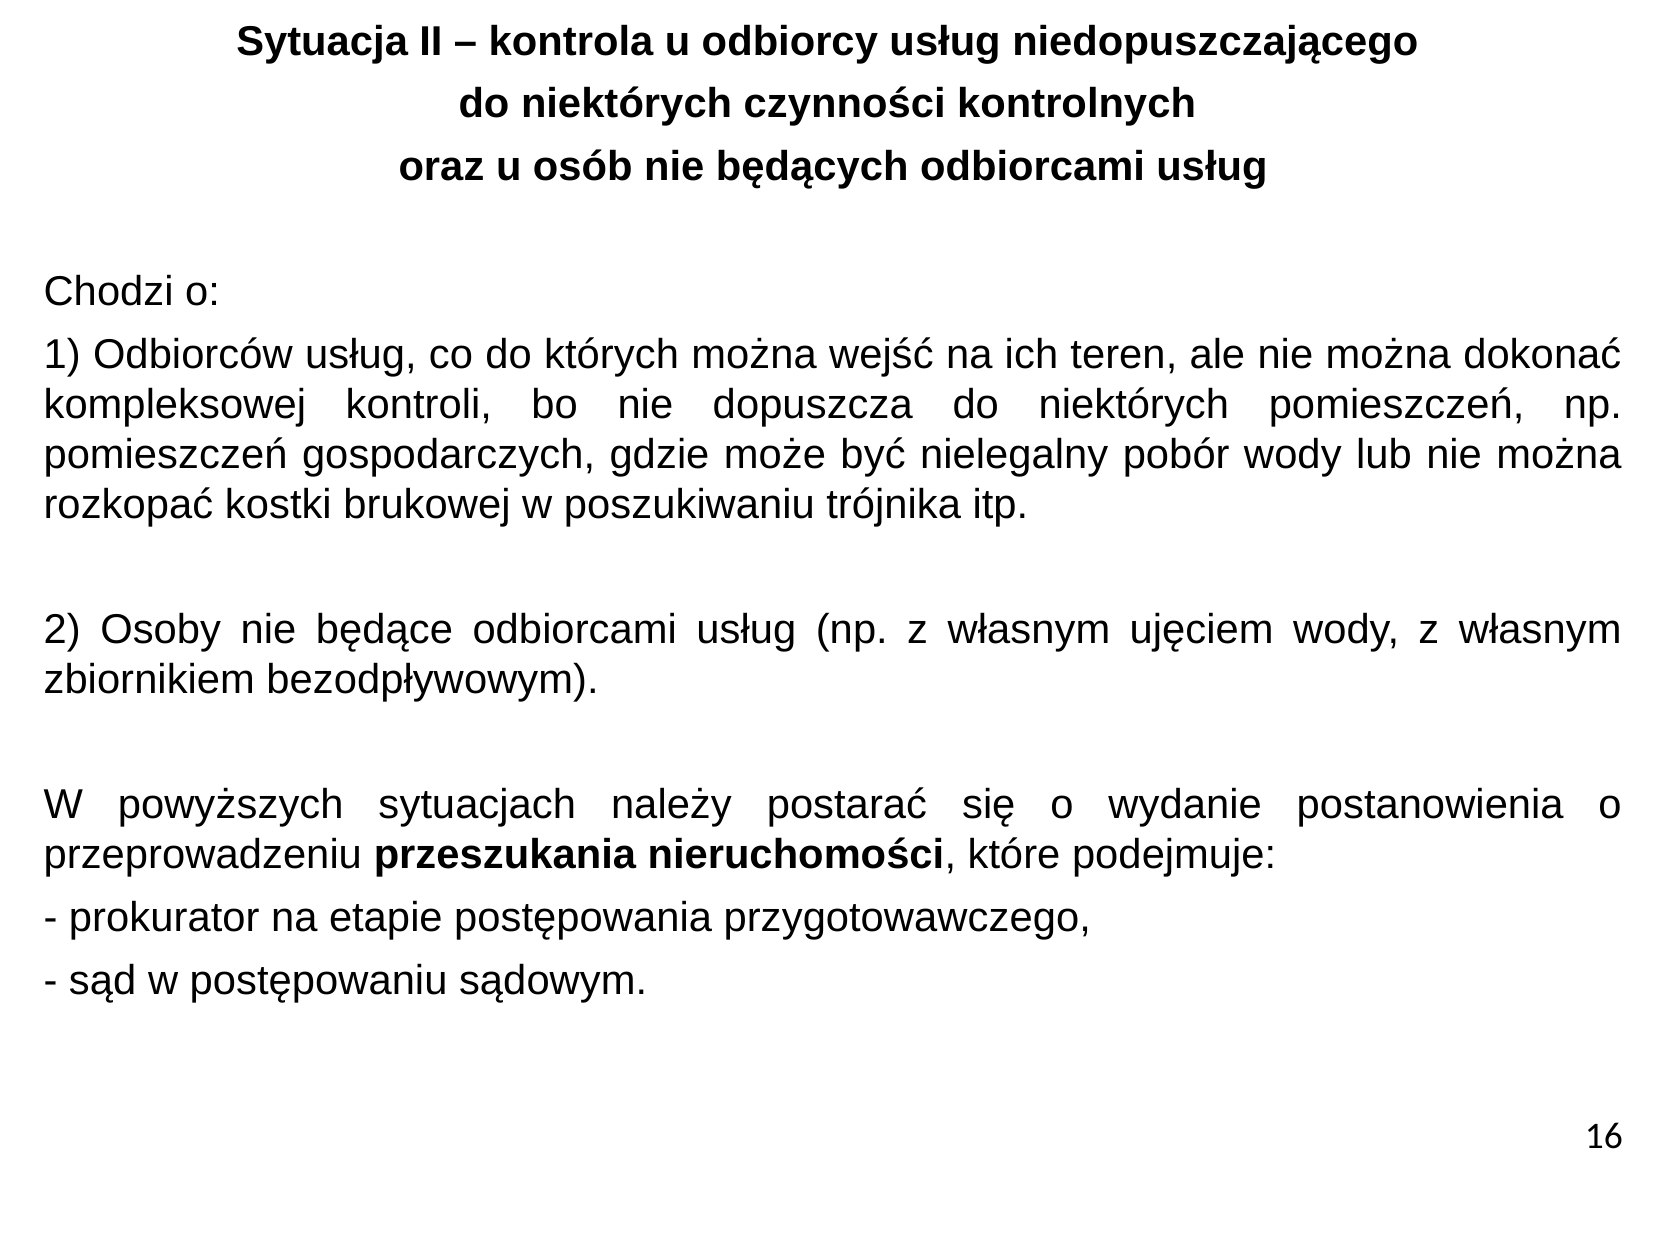

# Sytuacja II – kontrola u odbiorcy usług niedopuszczającego
do niektórych czynności kontrolnych
oraz u osób nie będących odbiorcami usług
Chodzi o:
1) Odbiorców usług, co do których można wejść na ich teren, ale nie można dokonać kompleksowej kontroli, bo nie dopuszcza do niektórych pomieszczeń, np. pomieszczeń gospodarczych, gdzie może być nielegalny pobór wody lub nie można rozkopać kostki brukowej w poszukiwaniu trójnika itp.
2) Osoby nie będące odbiorcami usług (np. z własnym ujęciem wody, z własnym zbiornikiem bezodpływowym).
W powyższych sytuacjach należy postarać się o wydanie postanowienia o przeprowadzeniu przeszukania nieruchomości, które podejmuje:
- prokurator na etapie postępowania przygotowawczego,
- sąd w postępowaniu sądowym.
16